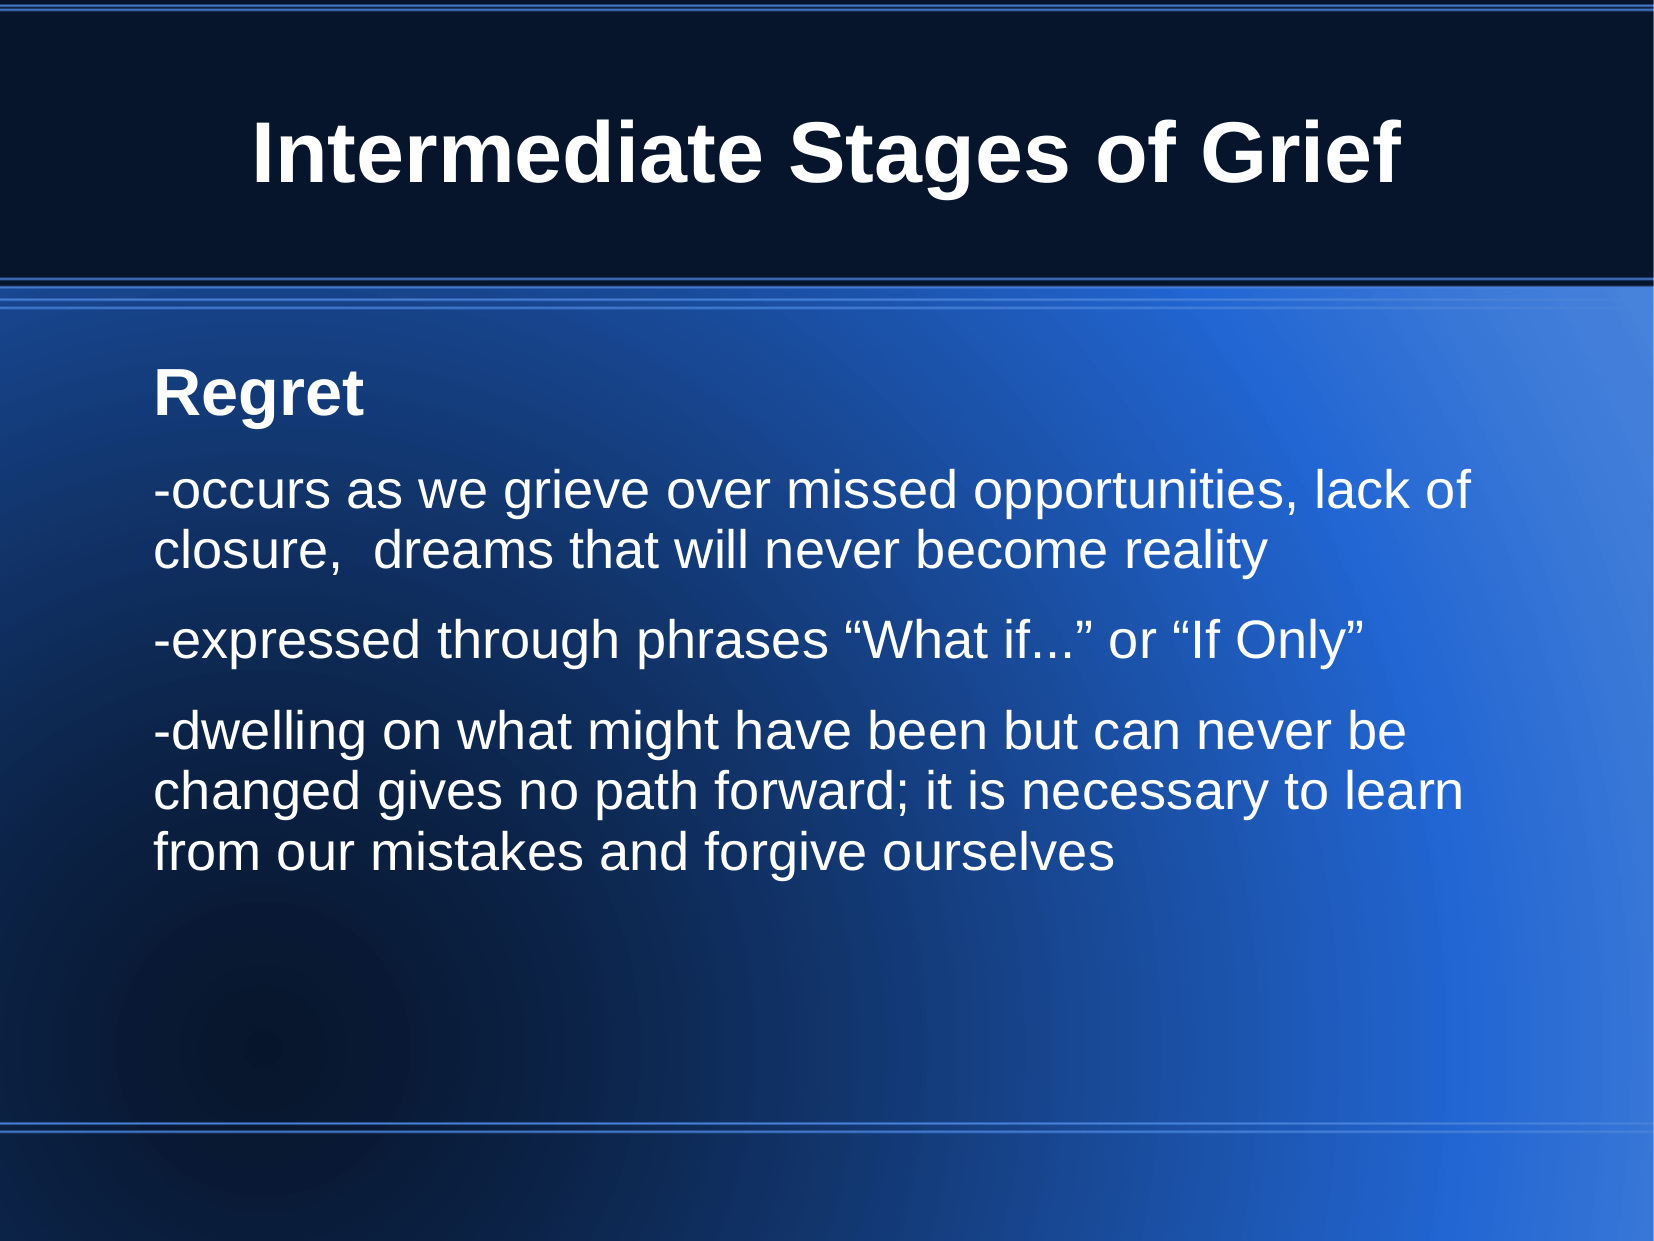

# Intermediate Stages of Grief
Regret
-occurs as we grieve over missed opportunities, lack of closure, dreams that will never become reality
-expressed through phrases “What if...” or “If Only”
-dwelling on what might have been but can never be changed gives no path forward; it is necessary to learn from our mistakes and forgive ourselves